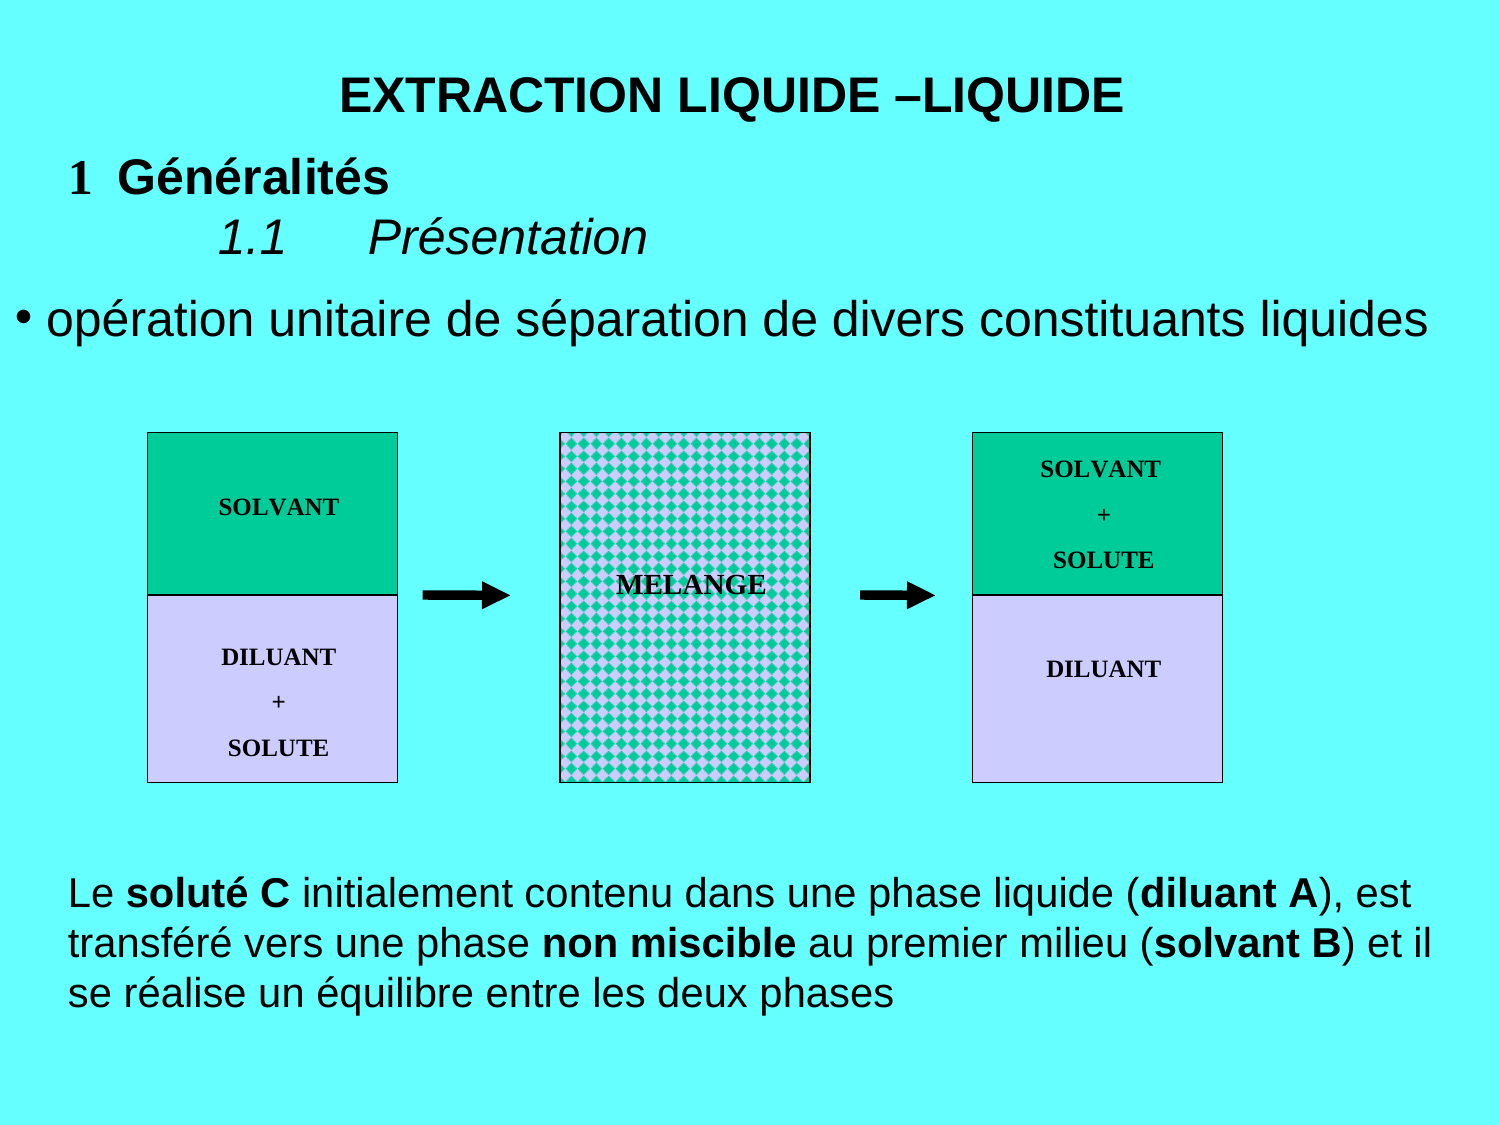

EXTRACTION LIQUIDE –LIQUIDE
1 Généralités
	1.1	Présentation
 opération unitaire de séparation de divers constituants liquides
SOLVANT
+
SOLUTE
SOLVANT
MELANGE
DILUANT
+
SOLUTE
DILUANT
Le soluté C initialement contenu dans une phase liquide (diluant A), est transféré vers une phase non miscible au premier milieu (solvant B) et il se réalise un équilibre entre les deux phases